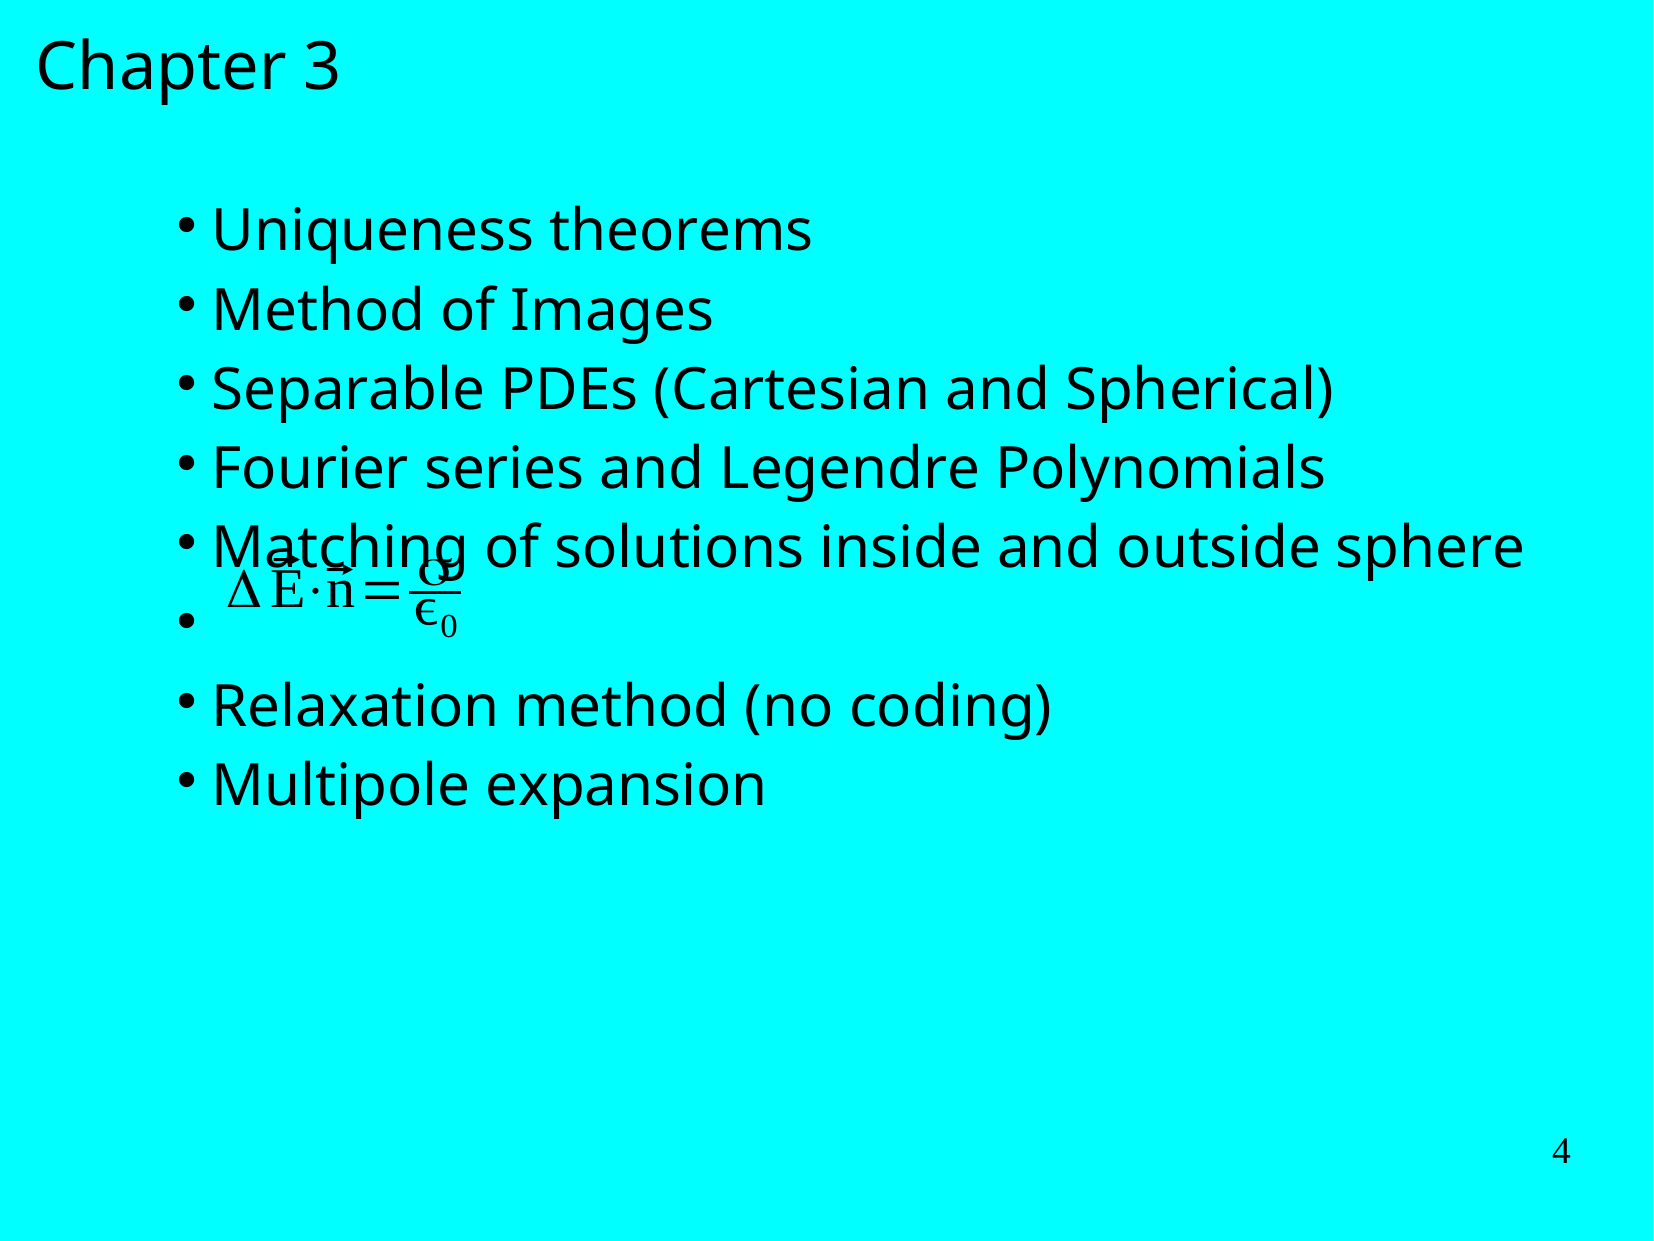

Chapter 3
Uniqueness theorems
Method of Images
Separable PDEs (Cartesian and Spherical)
Fourier series and Legendre Polynomials
Matching of solutions inside and outside sphere
Relaxation method (no coding)
Multipole expansion
4